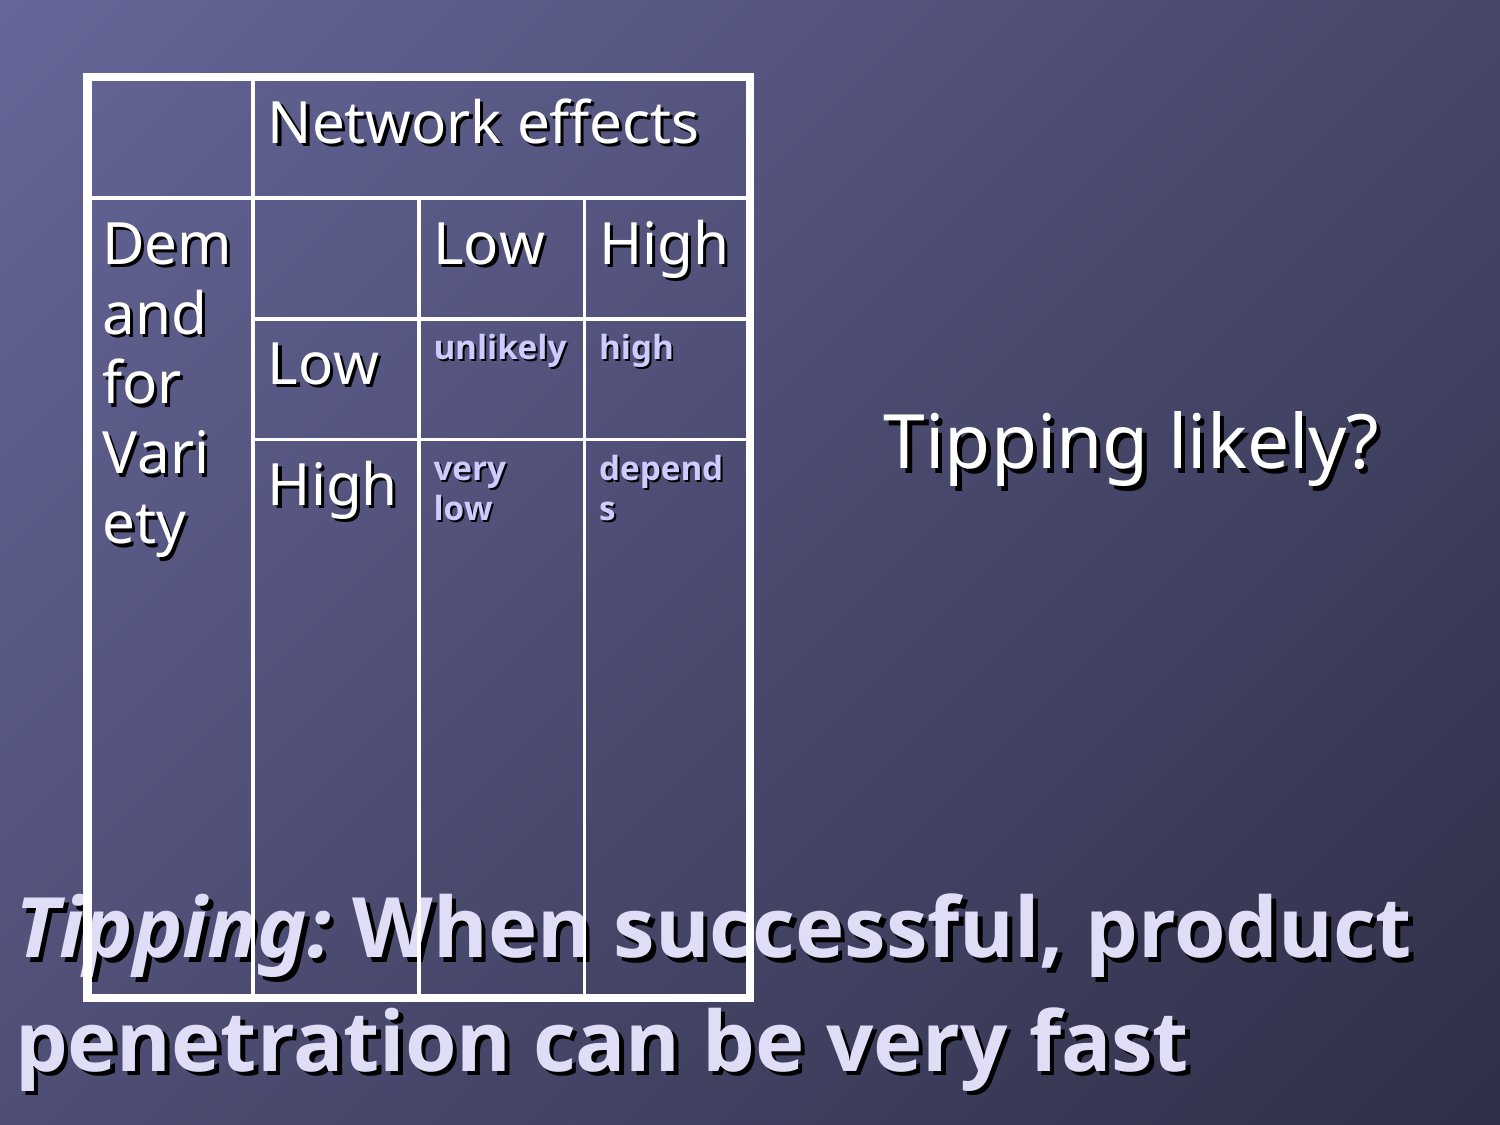

| | Network effects | | |
| --- | --- | --- | --- |
| Demand for Variety | | Low | High |
| | Low | unlikely | high |
| | High | very low | depends |
Tipping likely?
# Tipping: When successful, product penetration can be very fast